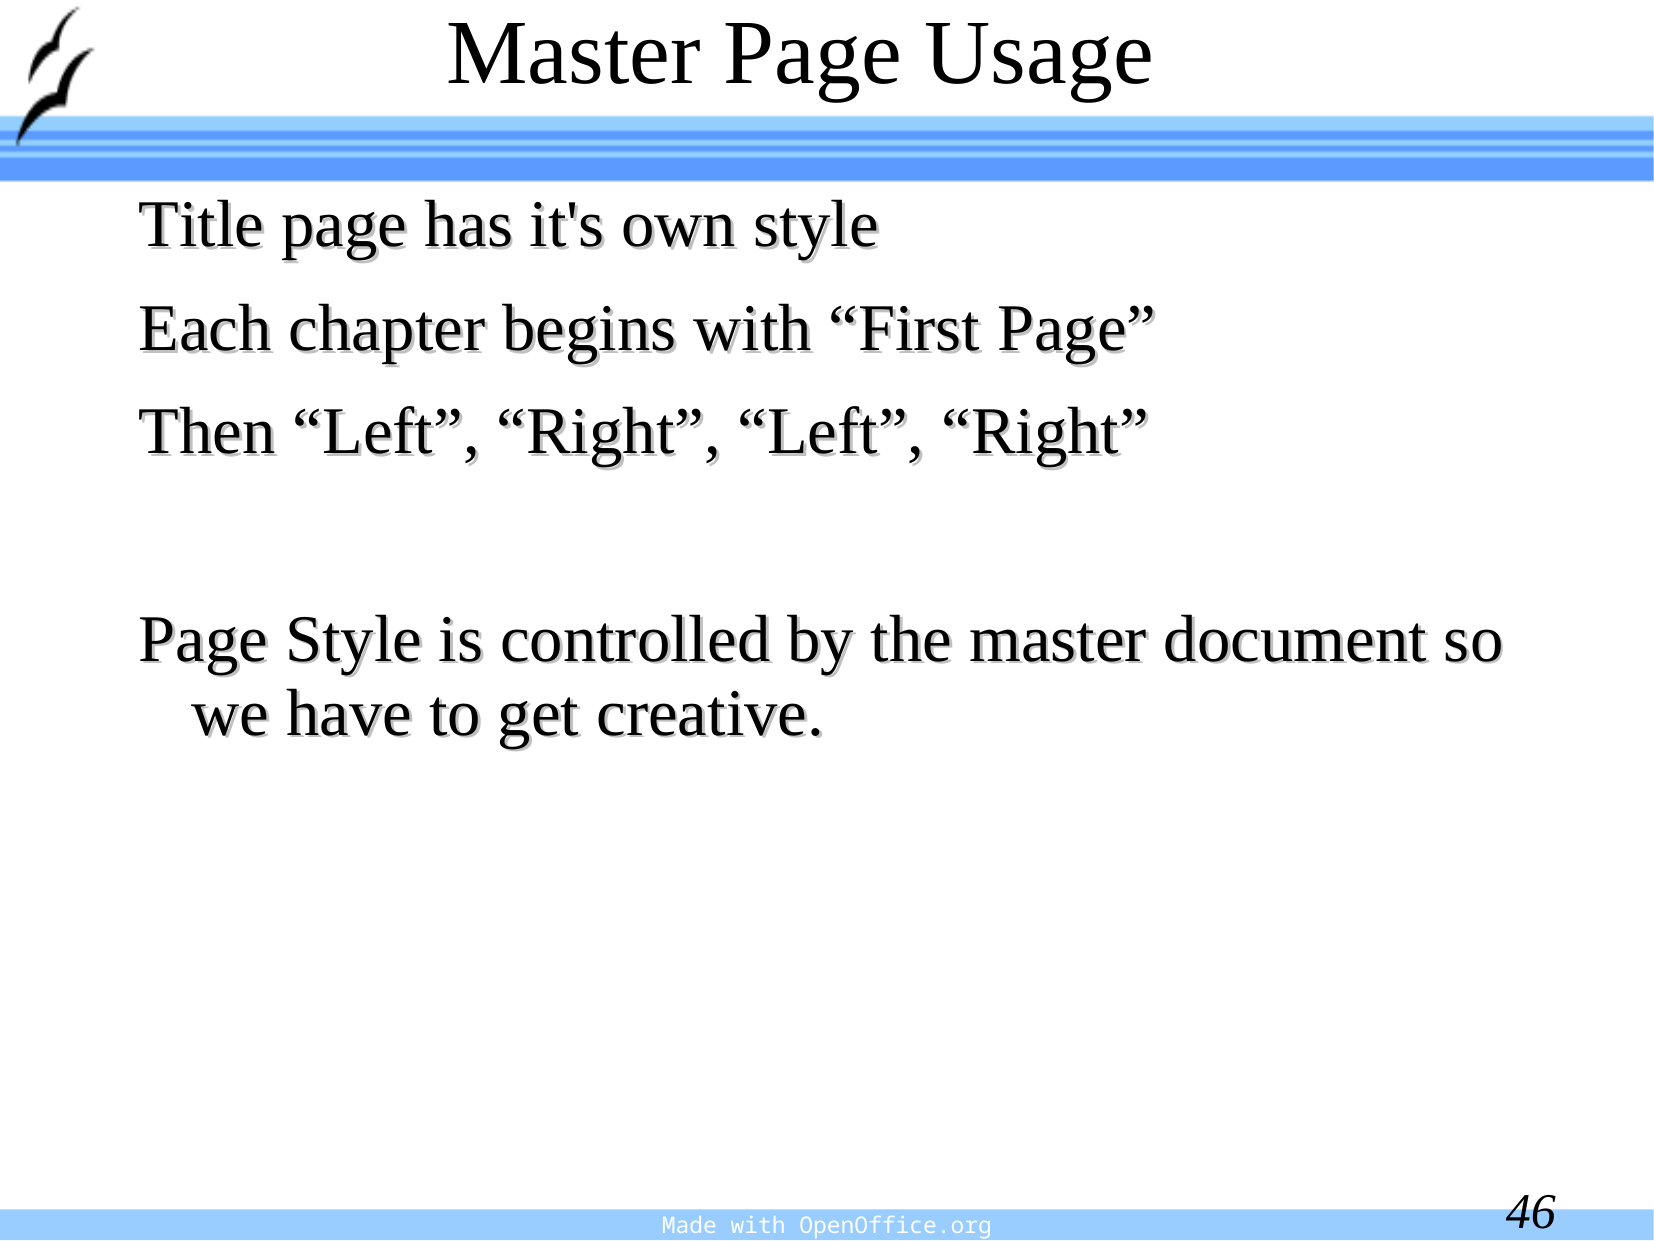

# Master Page Usage
Title page has it's own style
Each chapter begins with “First Page”
Then “Left”, “Right”, “Left”, “Right”
Page Style is controlled by the master document so we have to get creative.